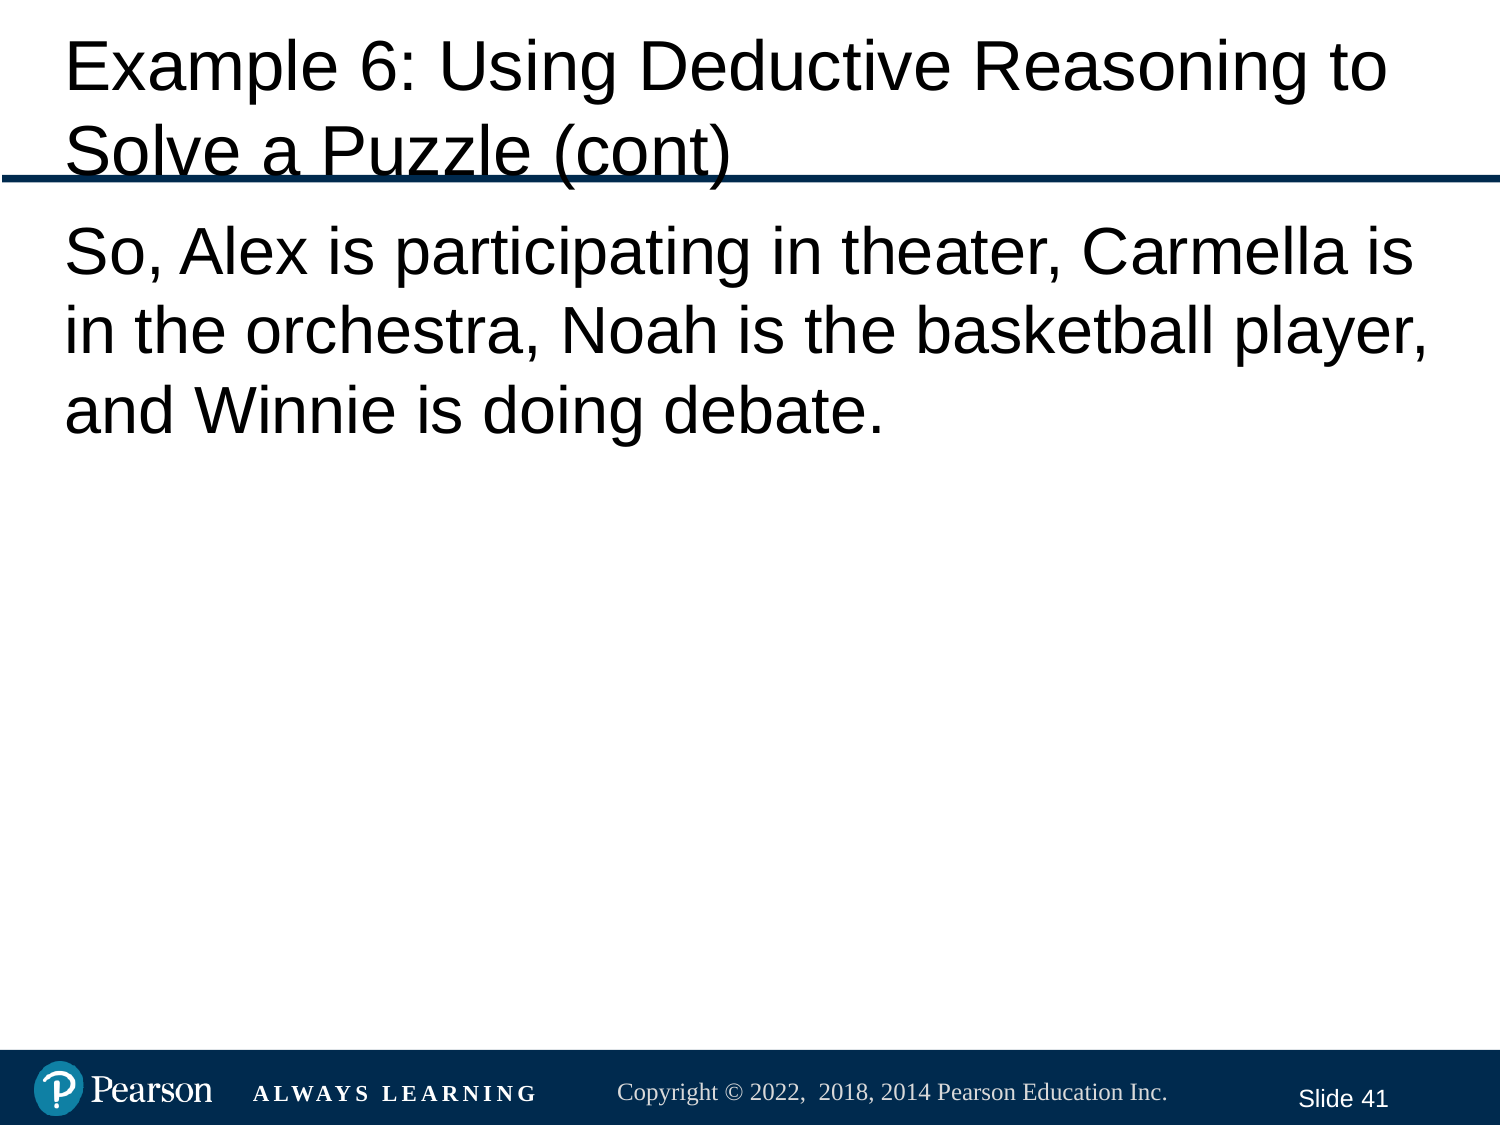

# Example 6: Using Deductive Reasoning to Solve a Puzzle (cont)
So, Alex is participating in theater, Carmella is in the orchestra, Noah is the basketball player, and Winnie is doing debate.